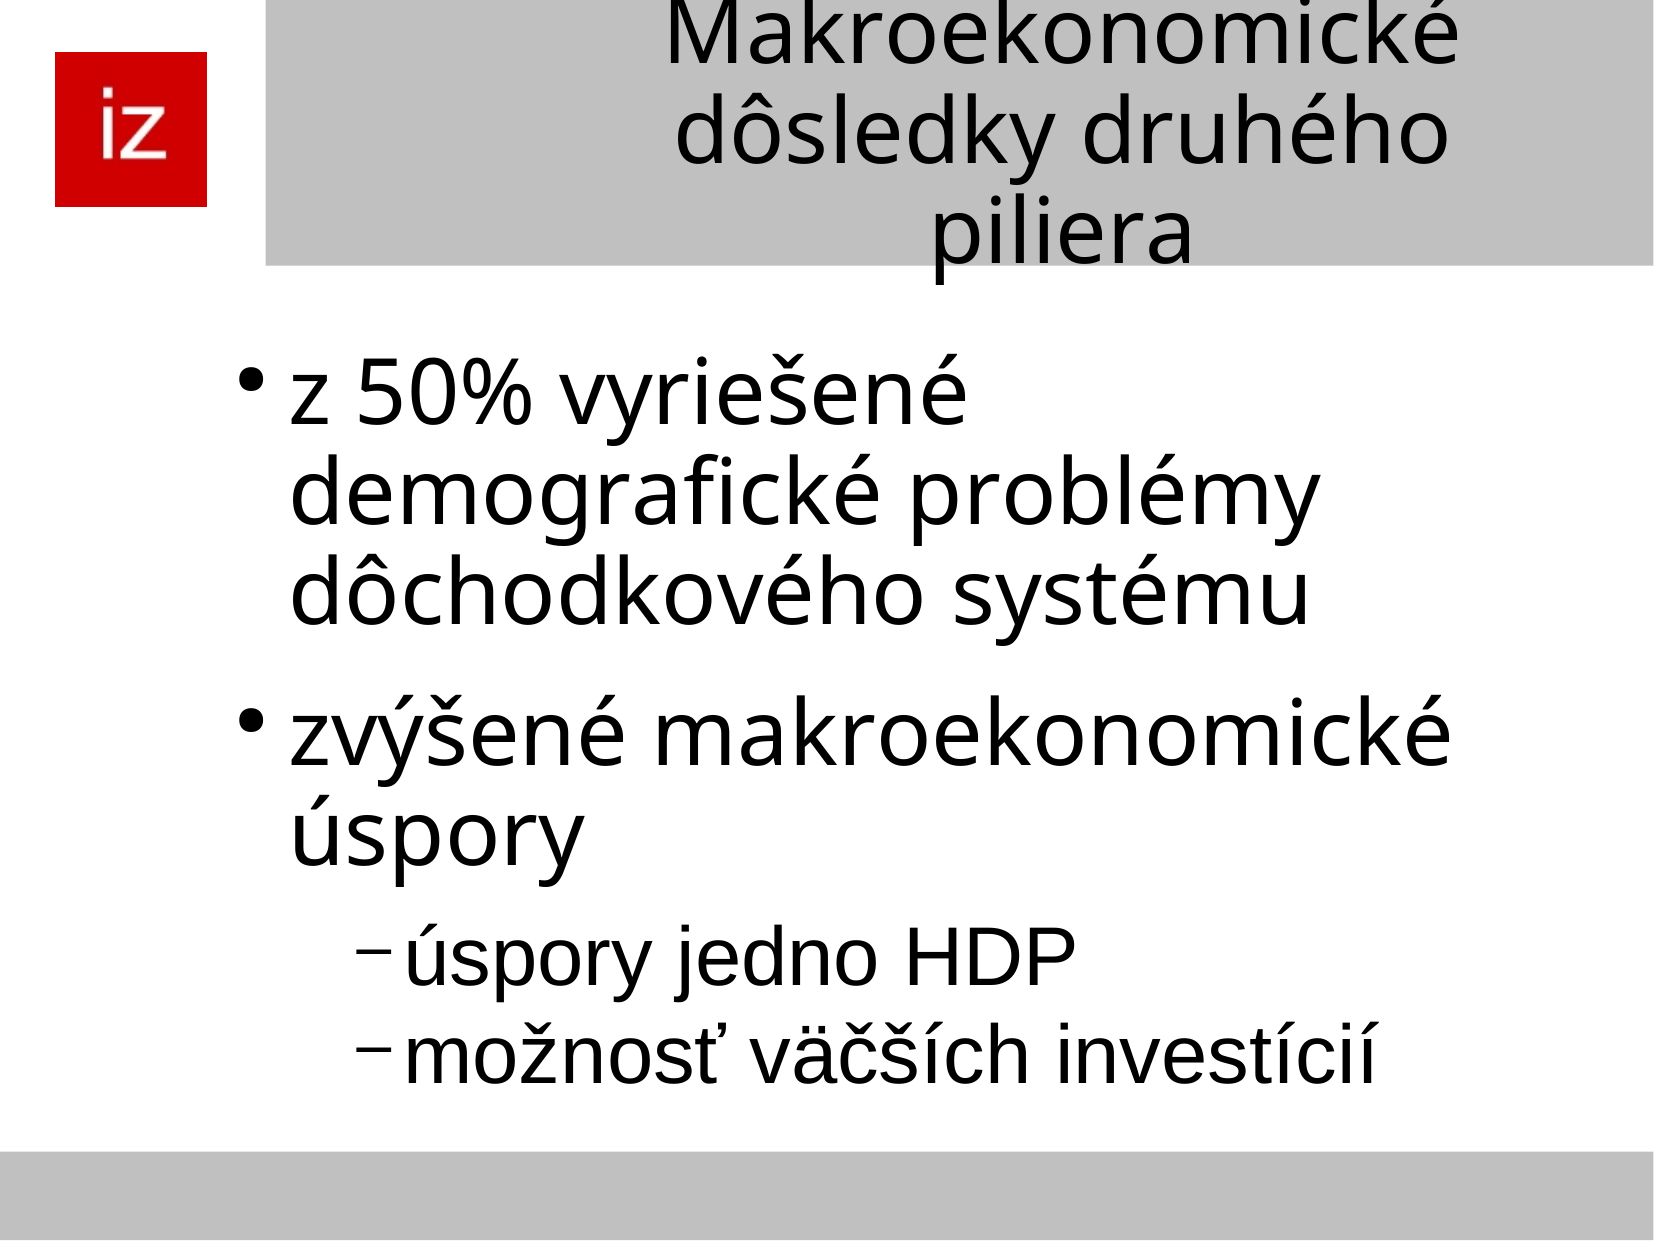

# Makroekonomické dôsledky druhého piliera
z 50% vyriešené demografické problémy dôchodkového systému
zvýšené makroekonomické úspory
úspory jedno HDP
možnosť väčších investícií